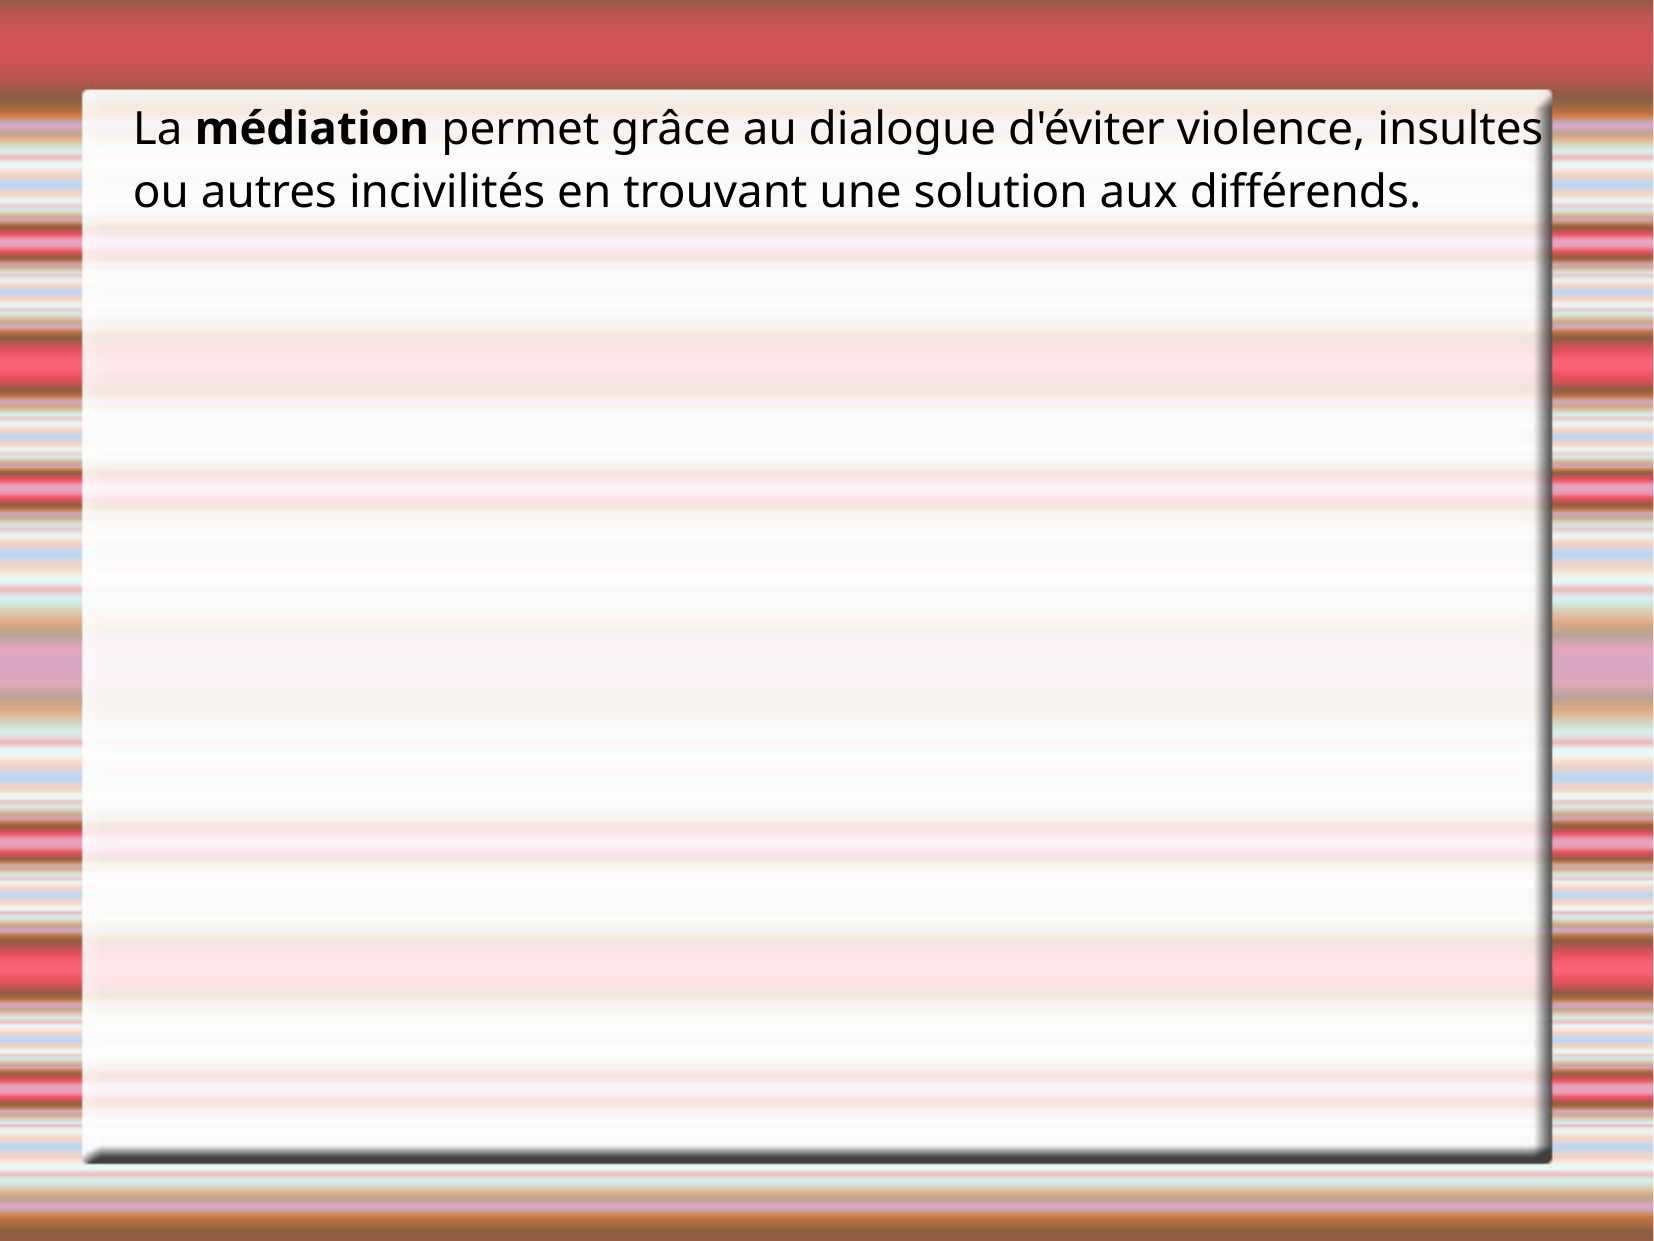

La médiation permet grâce au dialogue d'éviter violence, insultes ou autres incivilités en trouvant une solution aux différends.